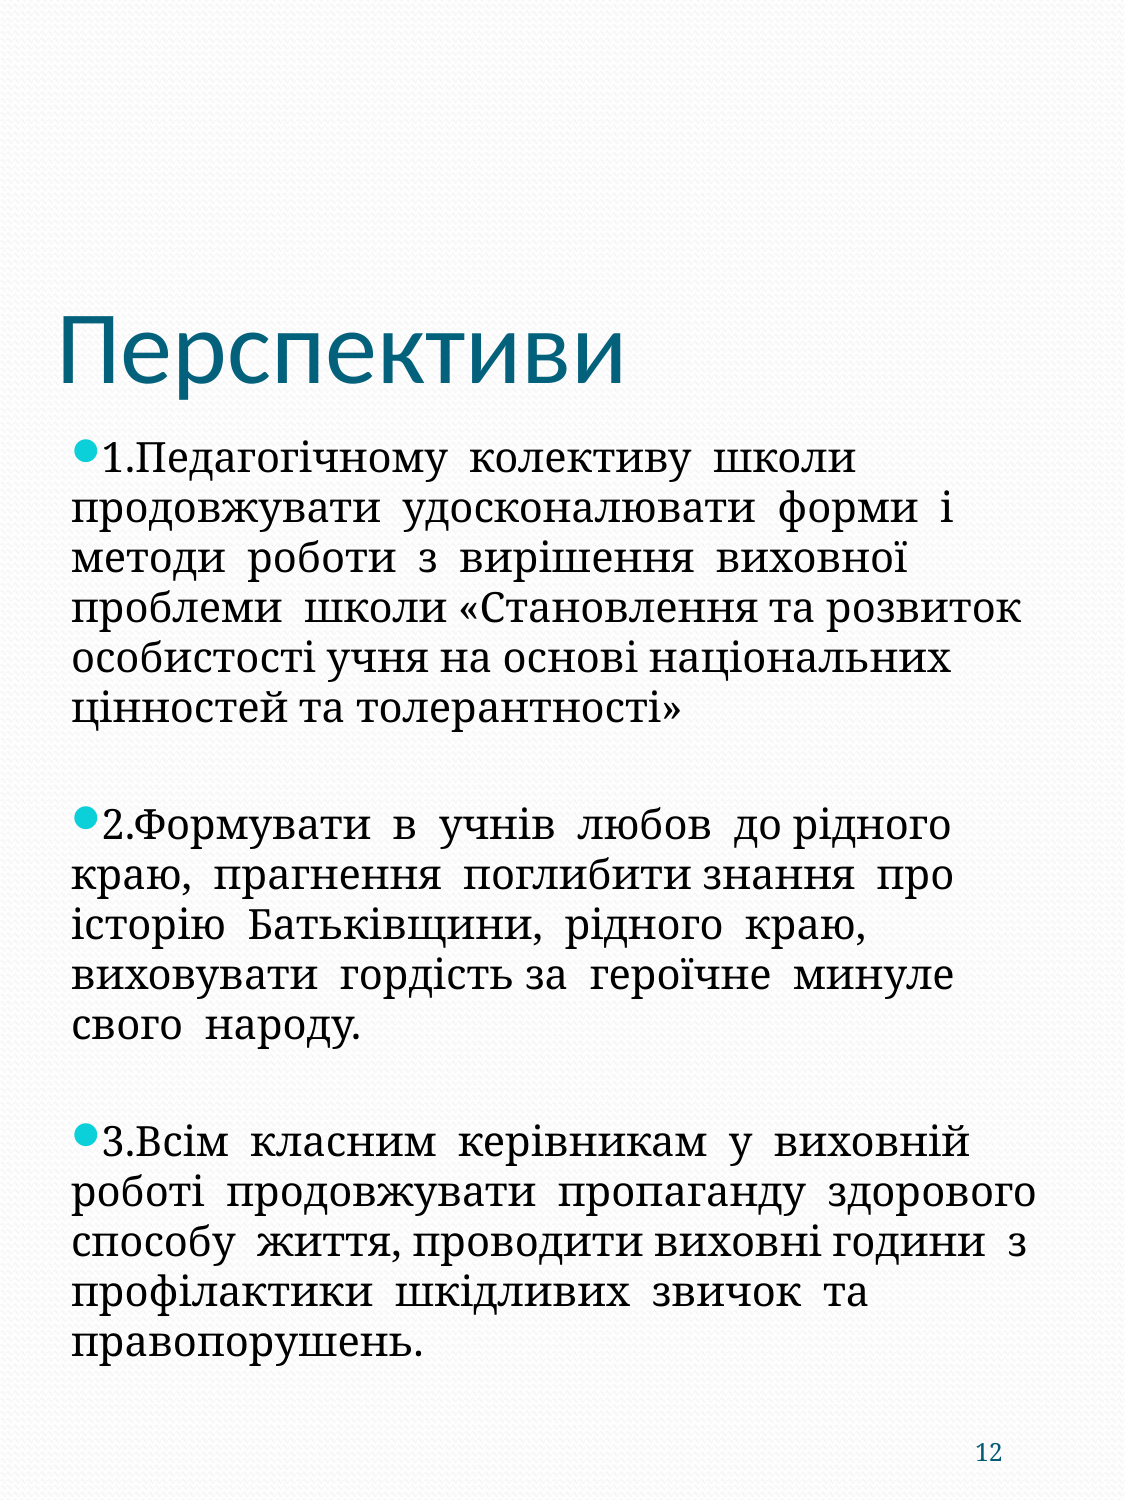

# Перспективи
1.Педагогічному колективу школи продовжувати удосконалювати форми і методи роботи з вирішення виховної проблеми школи «Становлення та розвиток особистості учня на основі національних цінностей та толерантності»
2.Формувати в учнів любов до рідного краю, прагнення поглибити знання про історію Батьківщини, рідного краю, виховувати гордість за героїчне минуле свого народу.
3.Всім класним керівникам у виховній роботі продовжувати пропаганду здорового способу життя, проводити виховні години з профілактики шкідливих звичок та правопорушень.